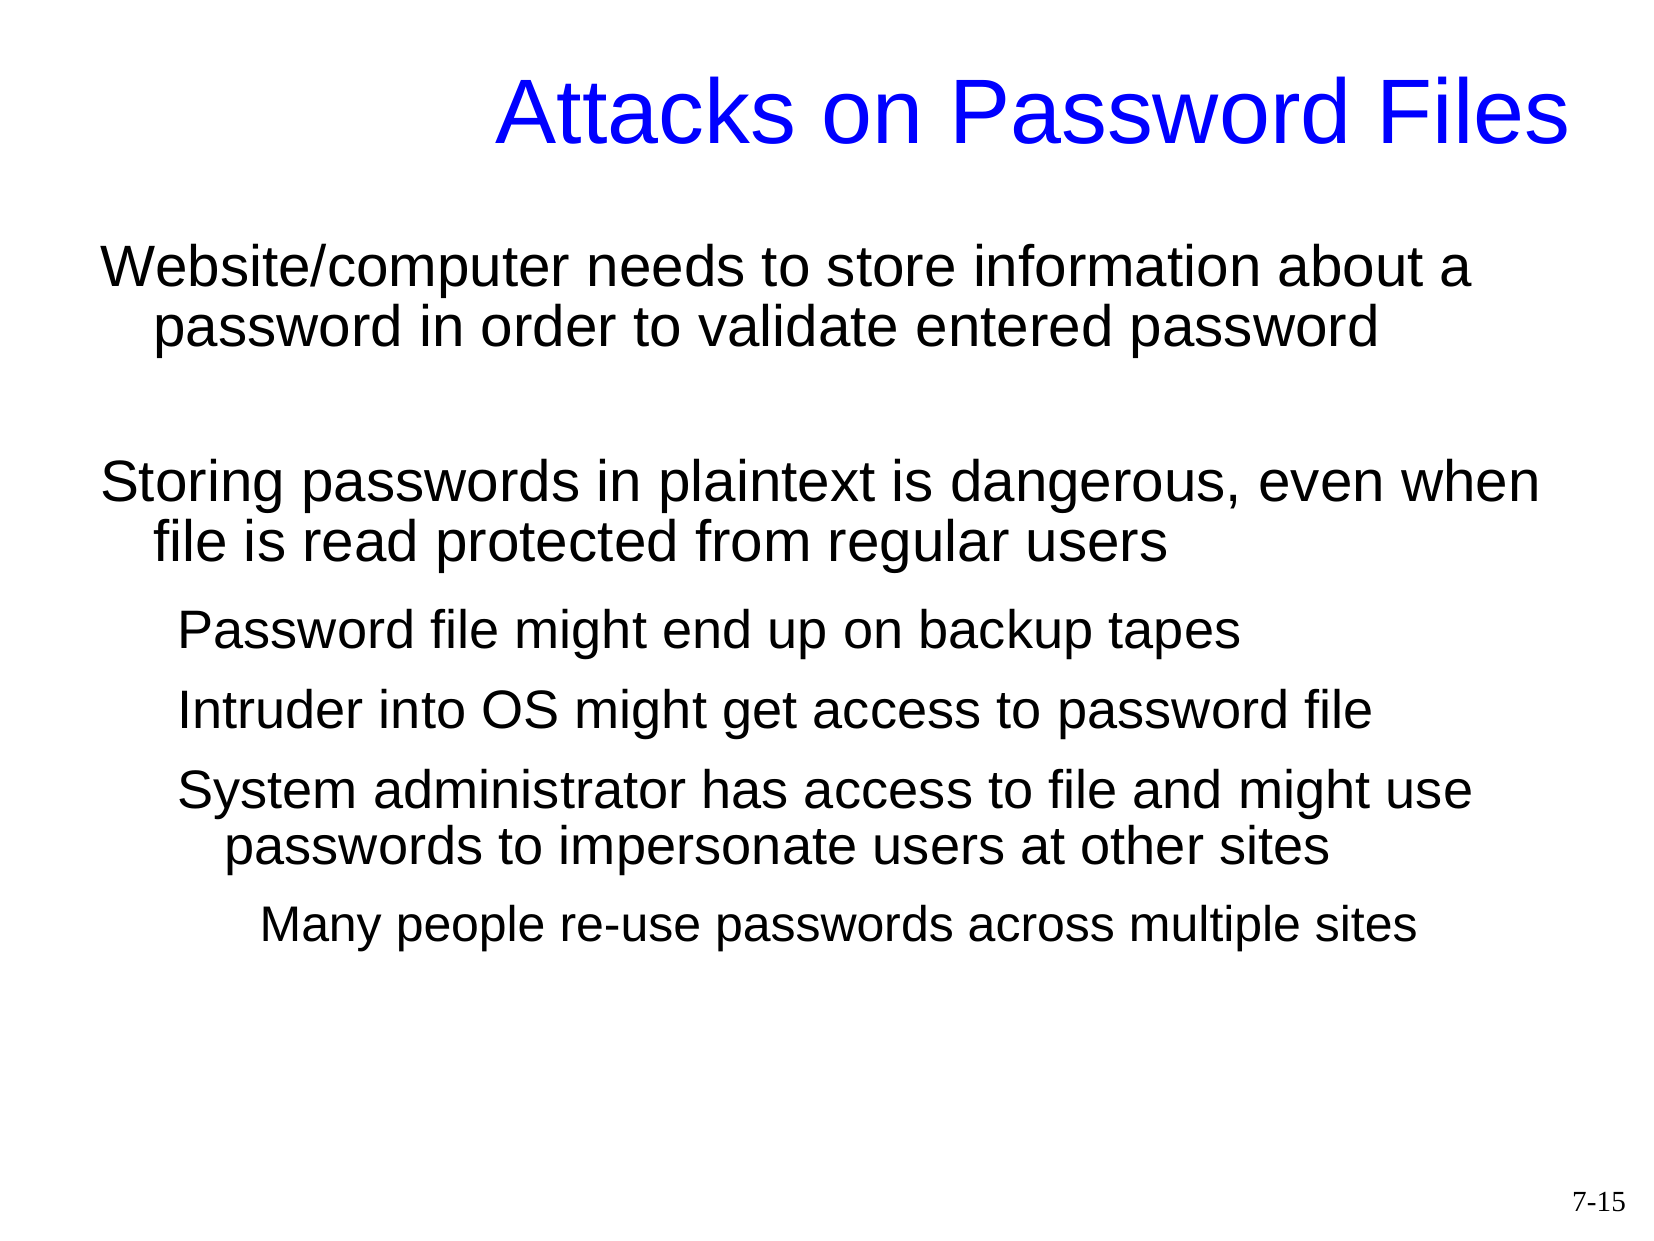

# Attacks on Password Files
Website/computer needs to store information about a password in order to validate entered password
Storing passwords in plaintext is dangerous, even when file is read protected from regular users
Password file might end up on backup tapes
Intruder into OS might get access to password file
System administrator has access to file and might use passwords to impersonate users at other sites
Many people re-use passwords across multiple sites